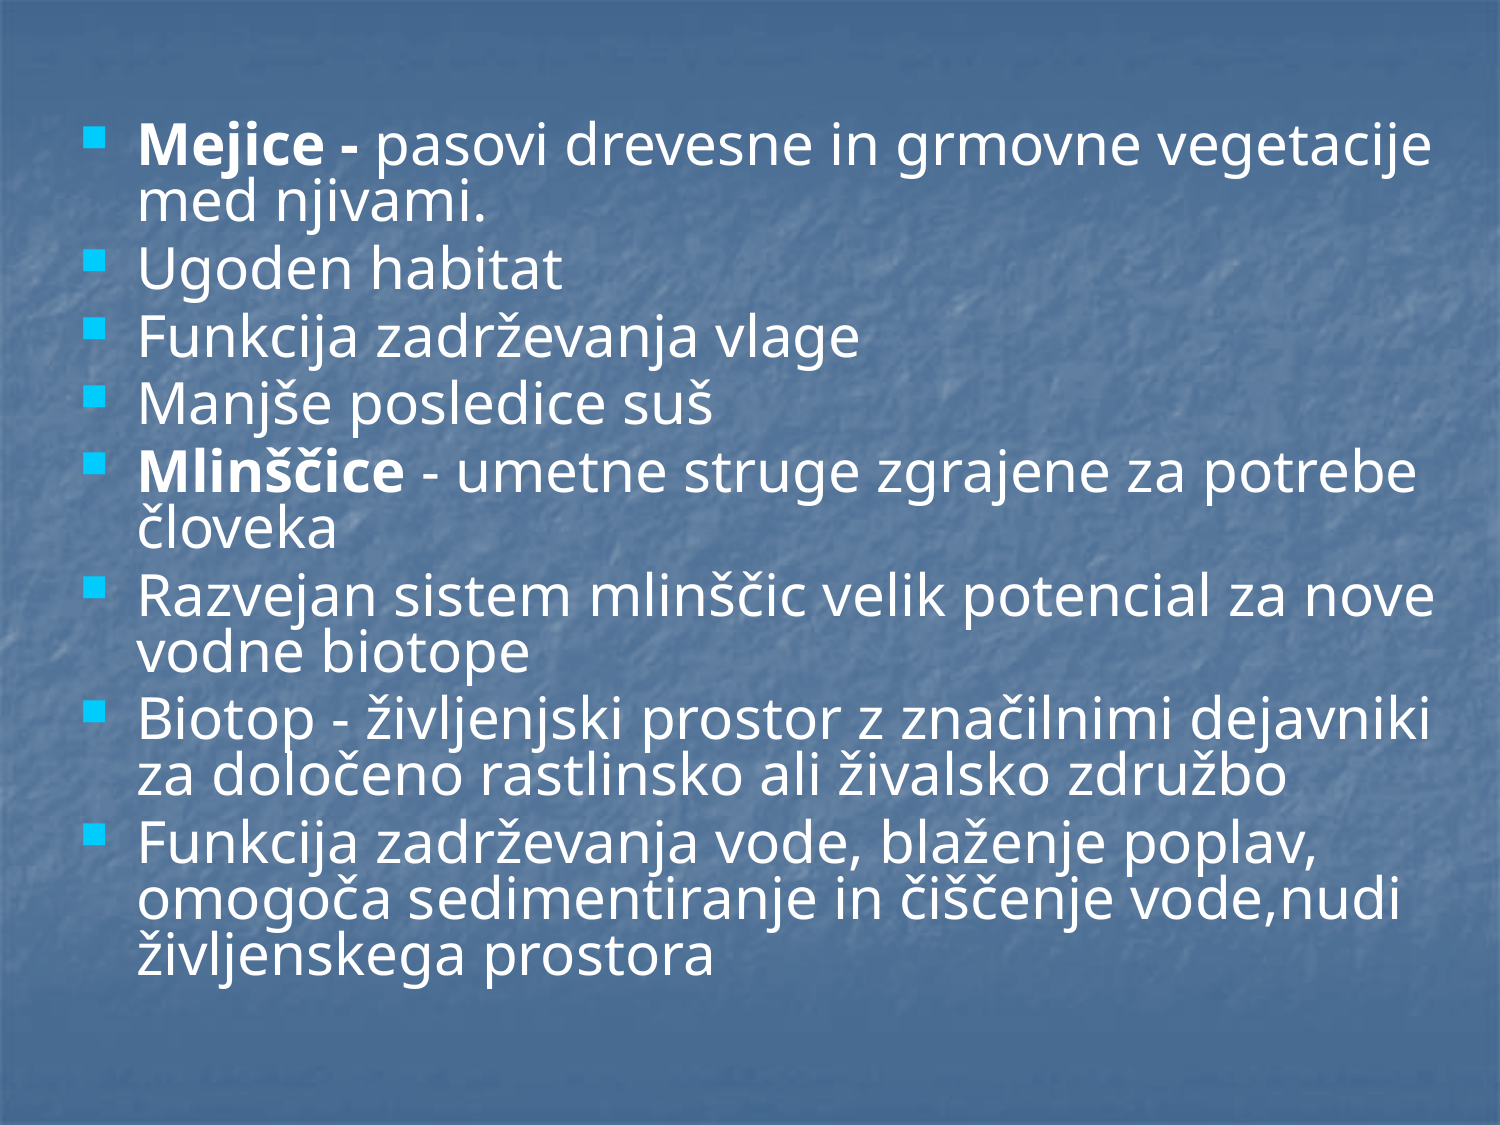

# Mejice - pasovi drevesne in grmovne vegetacije med njivami.
Ugoden habitat
Funkcija zadrževanja vlage
Manjše posledice suš
Mlinščice - umetne struge zgrajene za potrebe človeka
Razvejan sistem mlinščic velik potencial za nove vodne biotope
Biotop - življenjski prostor z značilnimi dejavniki za določeno rastlinsko ali živalsko združbo
Funkcija zadrževanja vode, blaženje poplav, omogoča sedimentiranje in čiščenje vode,nudi življenskega prostora